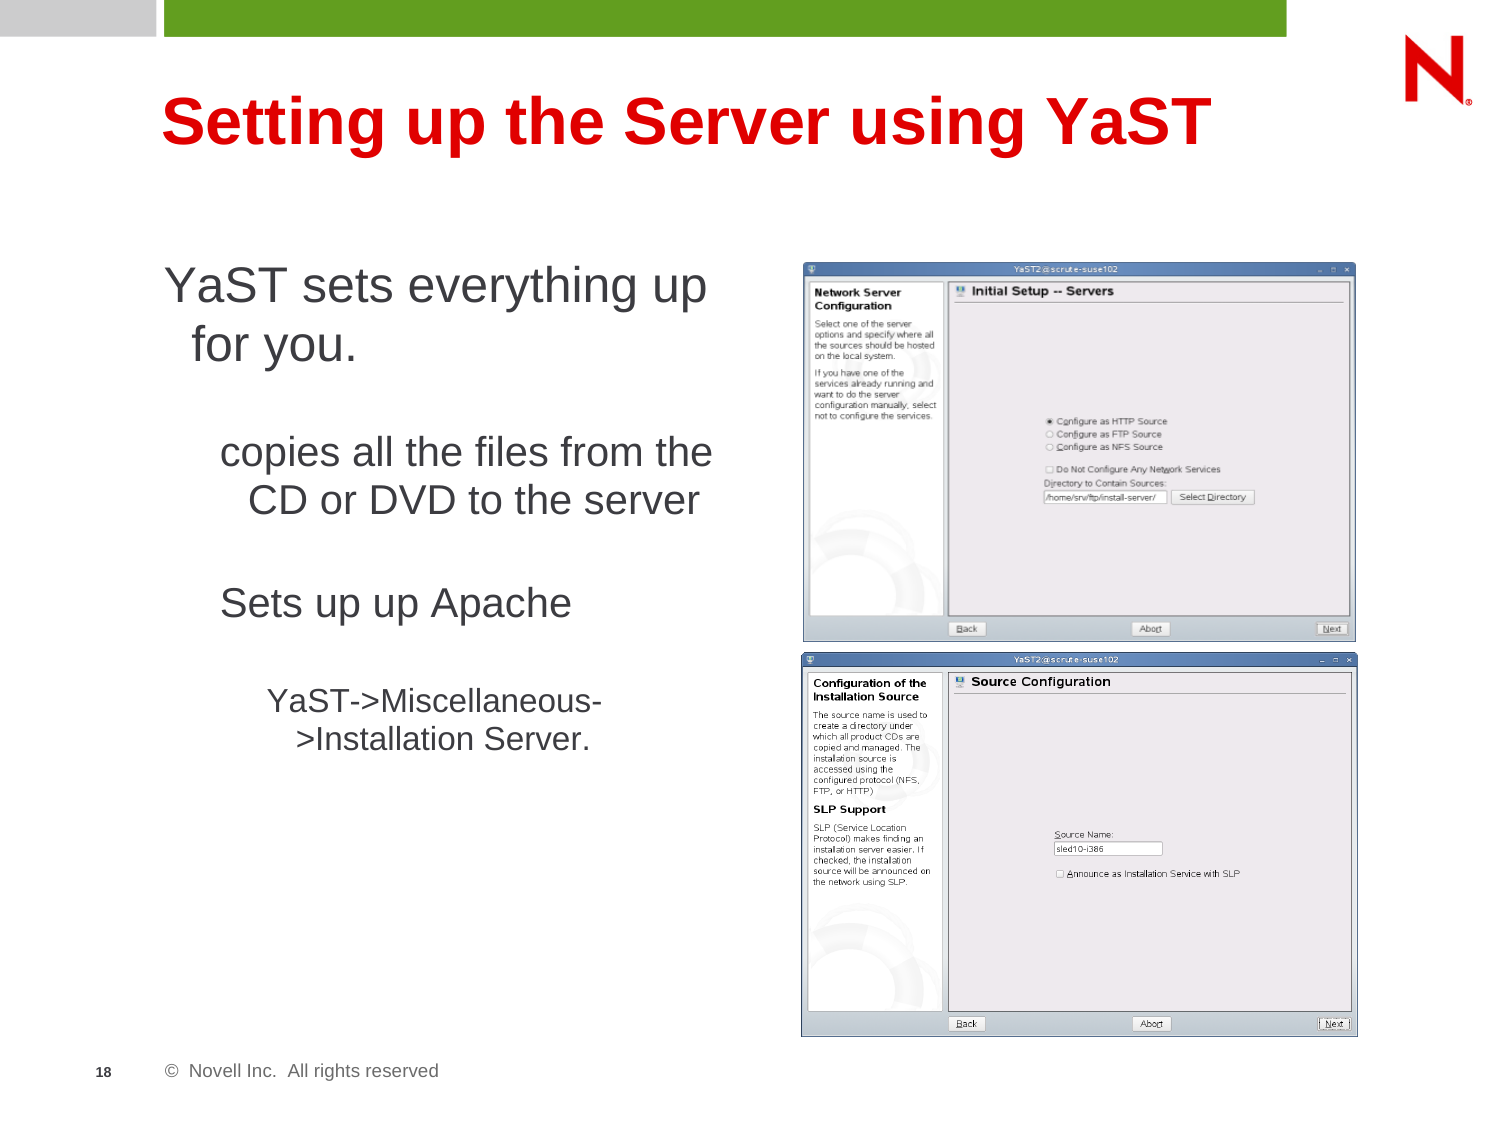

# Setting up the Server using YaST
YaST sets everything up for you.
copies all the files from the CD or DVD to the server
Sets up up Apache
YaST->Miscellaneous->Installation Server.